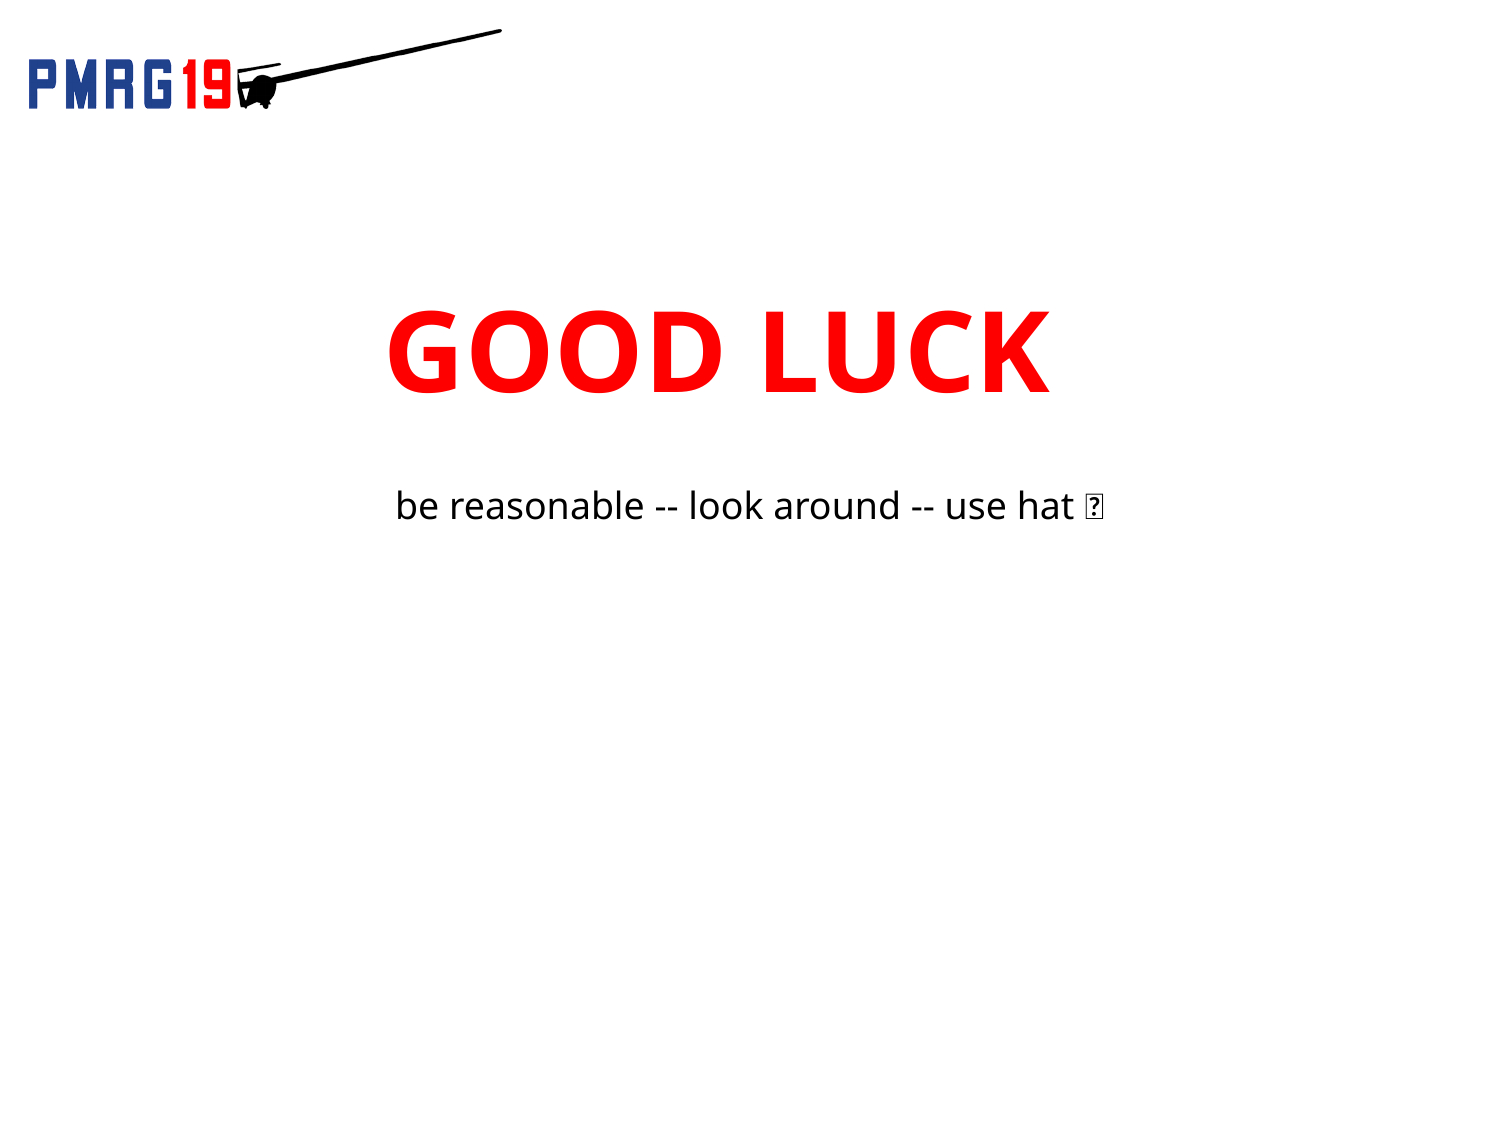

GOOD LUCK
be reasonable -- look around -- use hat 